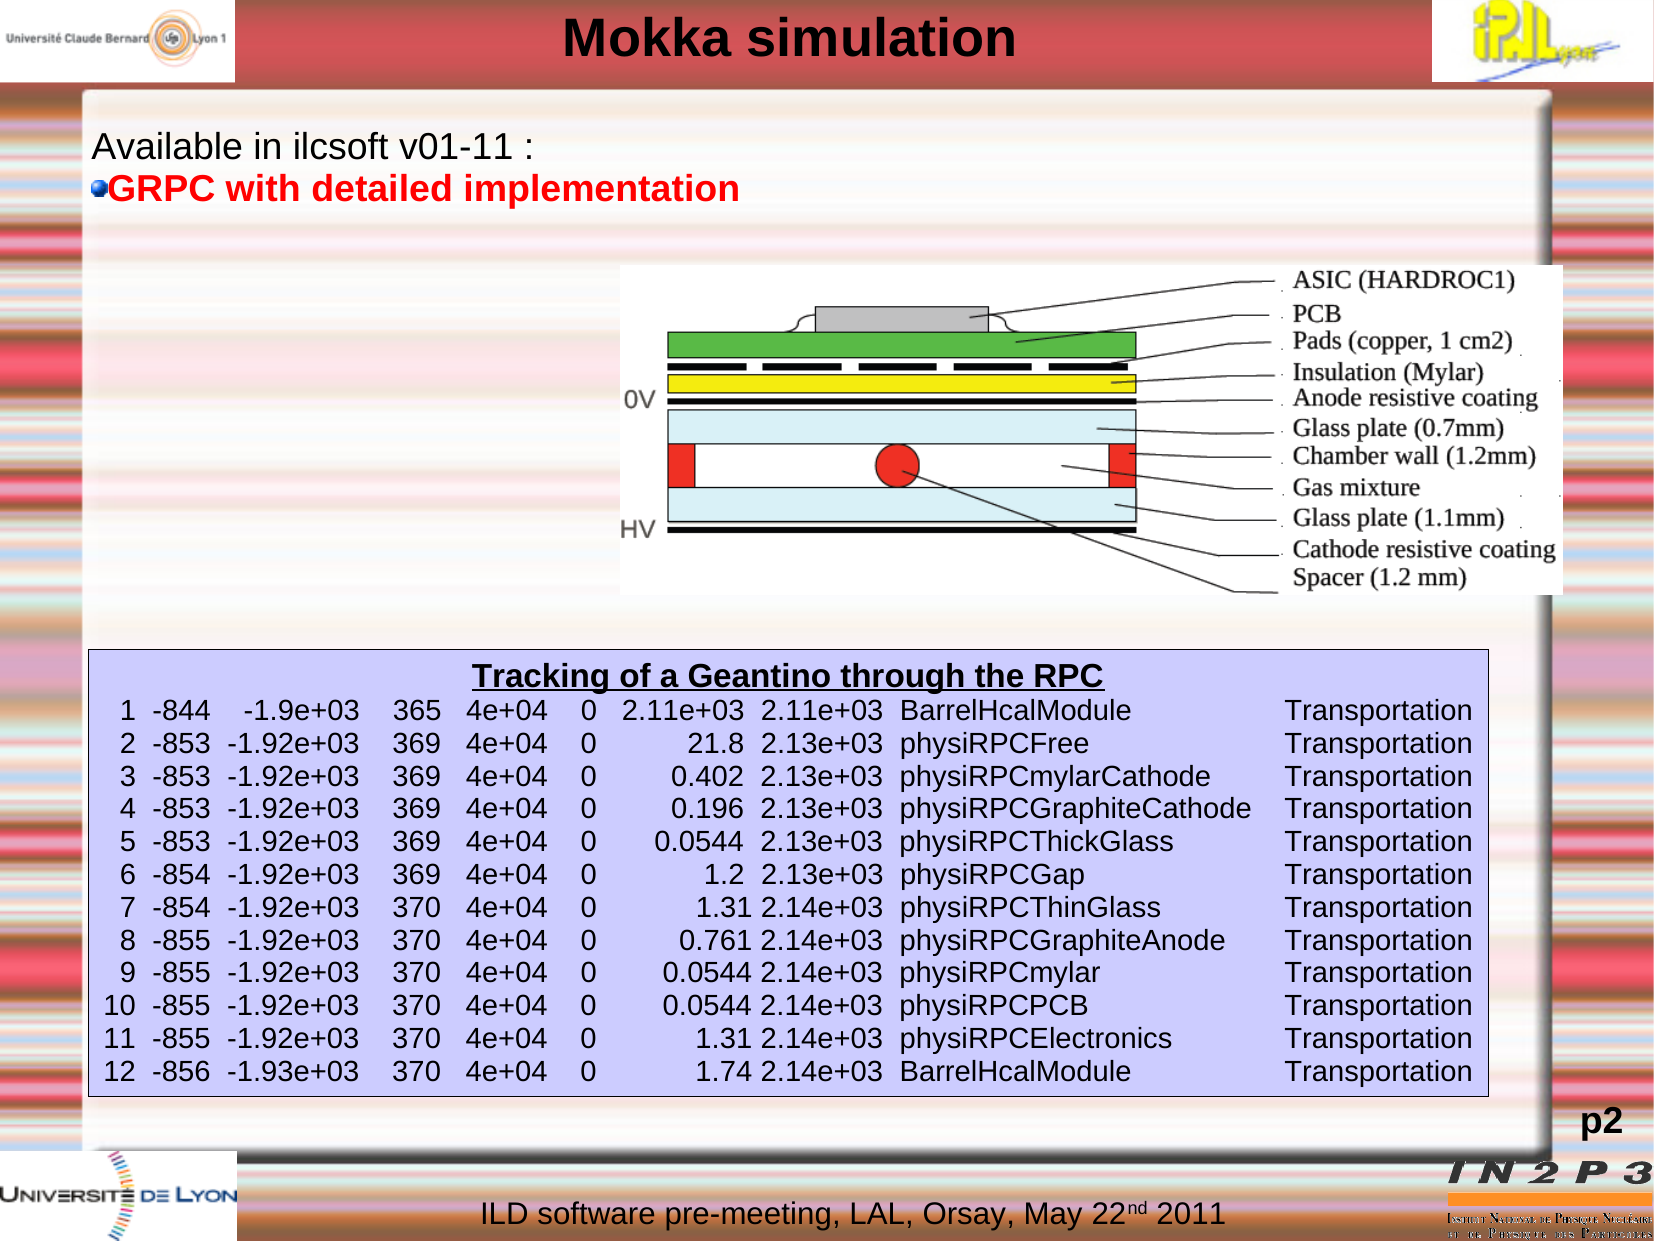

Mokka simulation
Available in ilcsoft v01-11 :
GRPC with detailed implementation
Tracking of a Geantino through the RPC
 1 -844 -1.9e+03 365 4e+04 0 2.11e+03 2.11e+03 BarrelHcalModule 		Transportation
 2 -853 -1.92e+03 369 4e+04 0 21.8 2.13e+03 physiRPCFree 	Transportation
 3 -853 -1.92e+03 369 4e+04 0 0.402 2.13e+03 physiRPCmylarCathode 	Transportation
 4 -853 -1.92e+03 369 4e+04 0 0.196 2.13e+03 physiRPCGraphiteCathode 	Transportation
 5 -853 -1.92e+03 369 4e+04 0 0.0544 2.13e+03 physiRPCThickGlass 		Transportation
 6 -854 -1.92e+03 369 4e+04 0 1.2 2.13e+03 physiRPCGap 			Transportation
 7 -854 -1.92e+03 370 4e+04 0 1.31 2.14e+03 physiRPCThinGlass 		Transportation
 8 -855 -1.92e+03 370 4e+04 0 0.761 2.14e+03 physiRPCGraphiteAnode 	Transportation
 9 -855 -1.92e+03 370 4e+04 0 0.0544 2.14e+03 physiRPCmylar 			Transportation
10 -855 -1.92e+03 370 4e+04 0 0.0544 2.14e+03 physiRPCPCB 			Transportation
11 -855 -1.92e+03 370 4e+04 0 1.31 2.14e+03 physiRPCElectronics		Transportation
12 -856 -1.93e+03 370 4e+04 0 1.74 2.14e+03 BarrelHcalModule 		Transportation